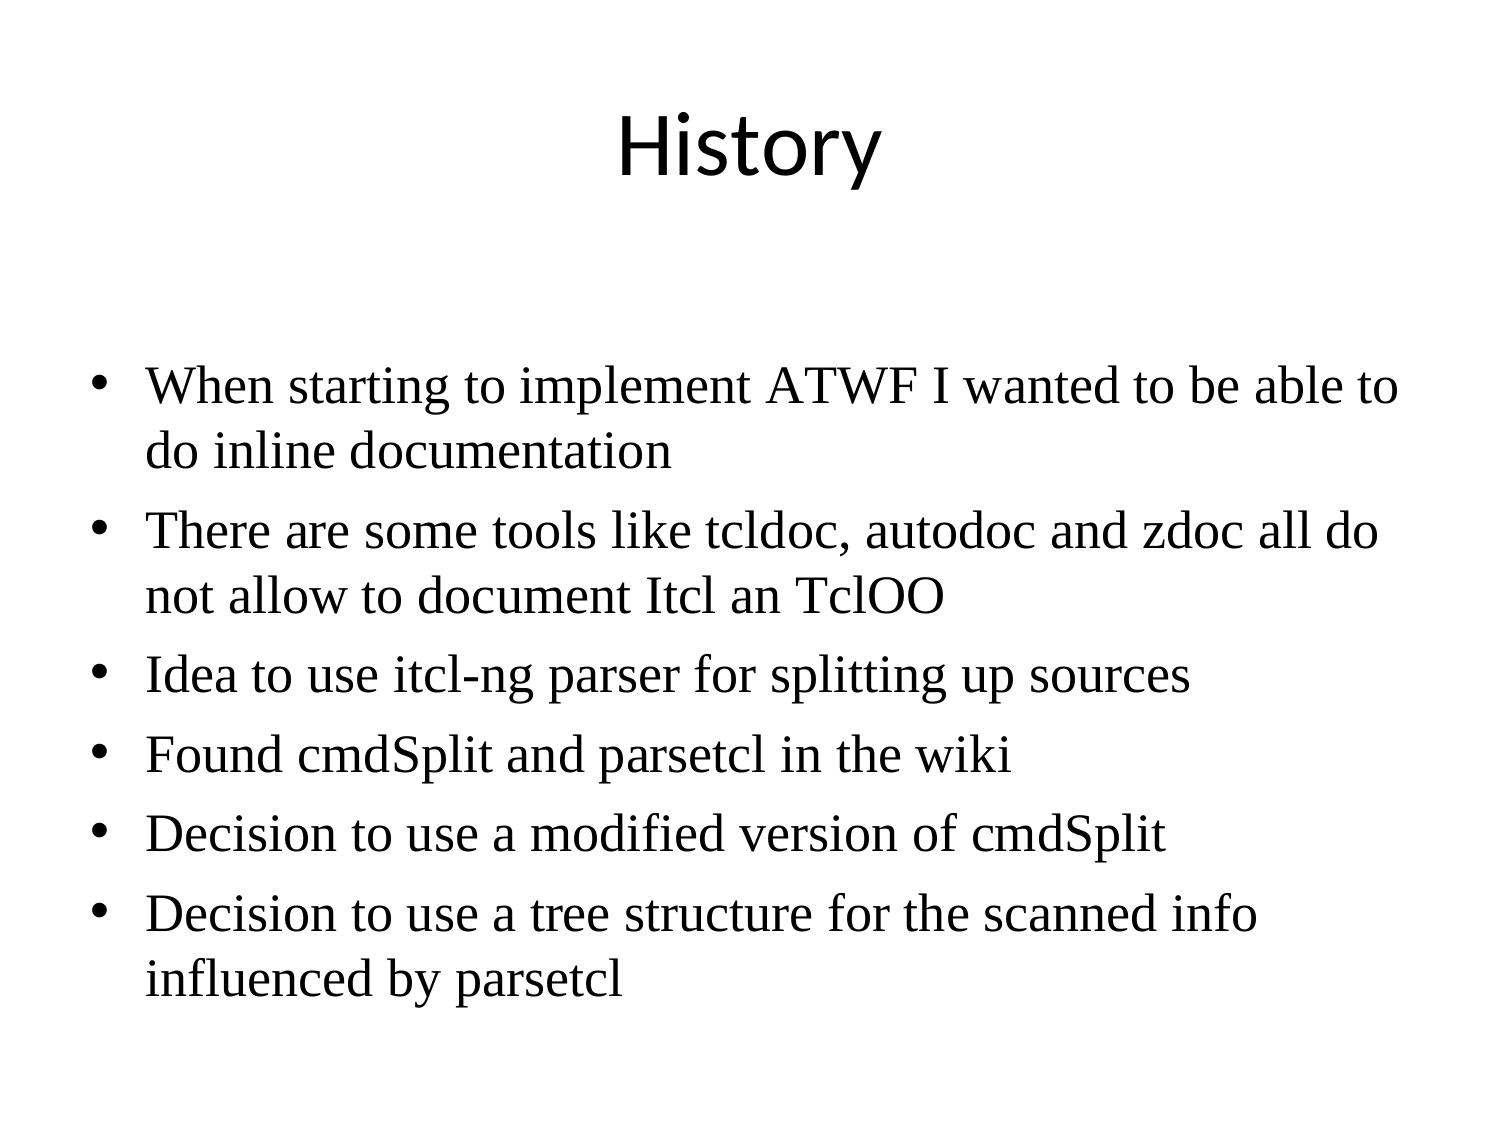

History
When starting to implement ATWF I wanted to be able to do inline documentation
There are some tools like tcldoc, autodoc and zdoc all do not allow to document Itcl an TclOO
Idea to use itcl-ng parser for splitting up sources
Found cmdSplit and parsetcl in the wiki
Decision to use a modified version of cmdSplit
Decision to use a tree structure for the scanned info influenced by parsetcl